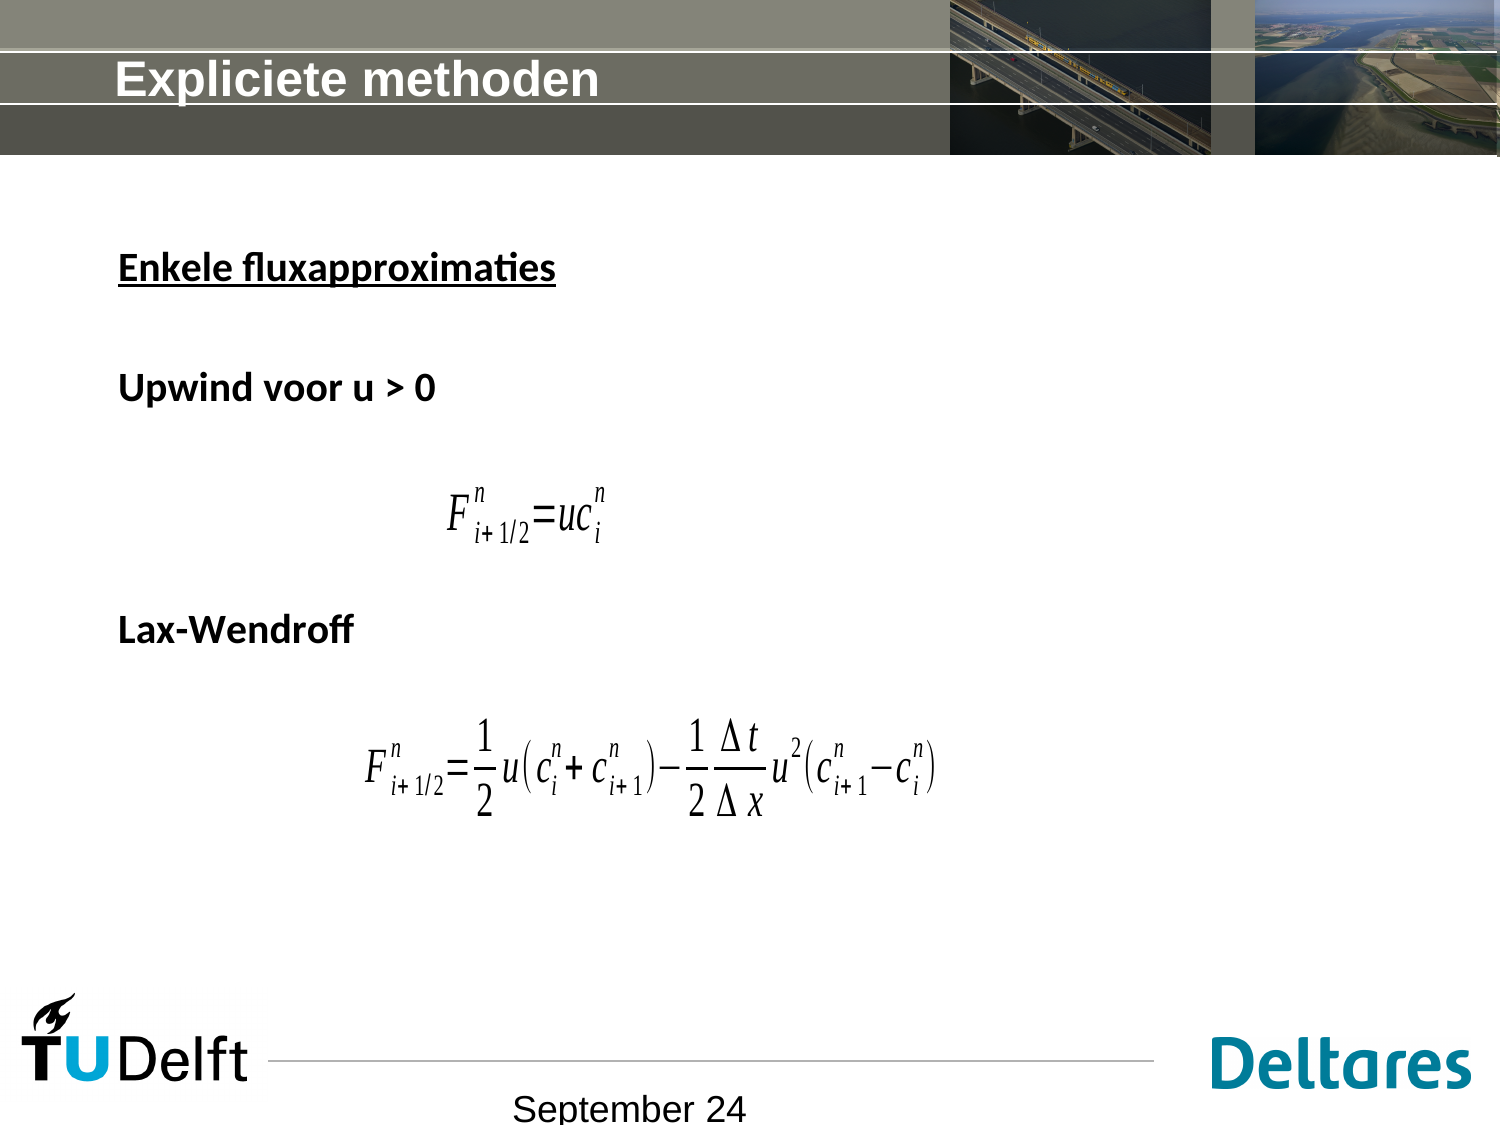

# Expliciete methoden
Enkele fluxapproximaties
Upwind voor u > 0
Lax-Wendroff